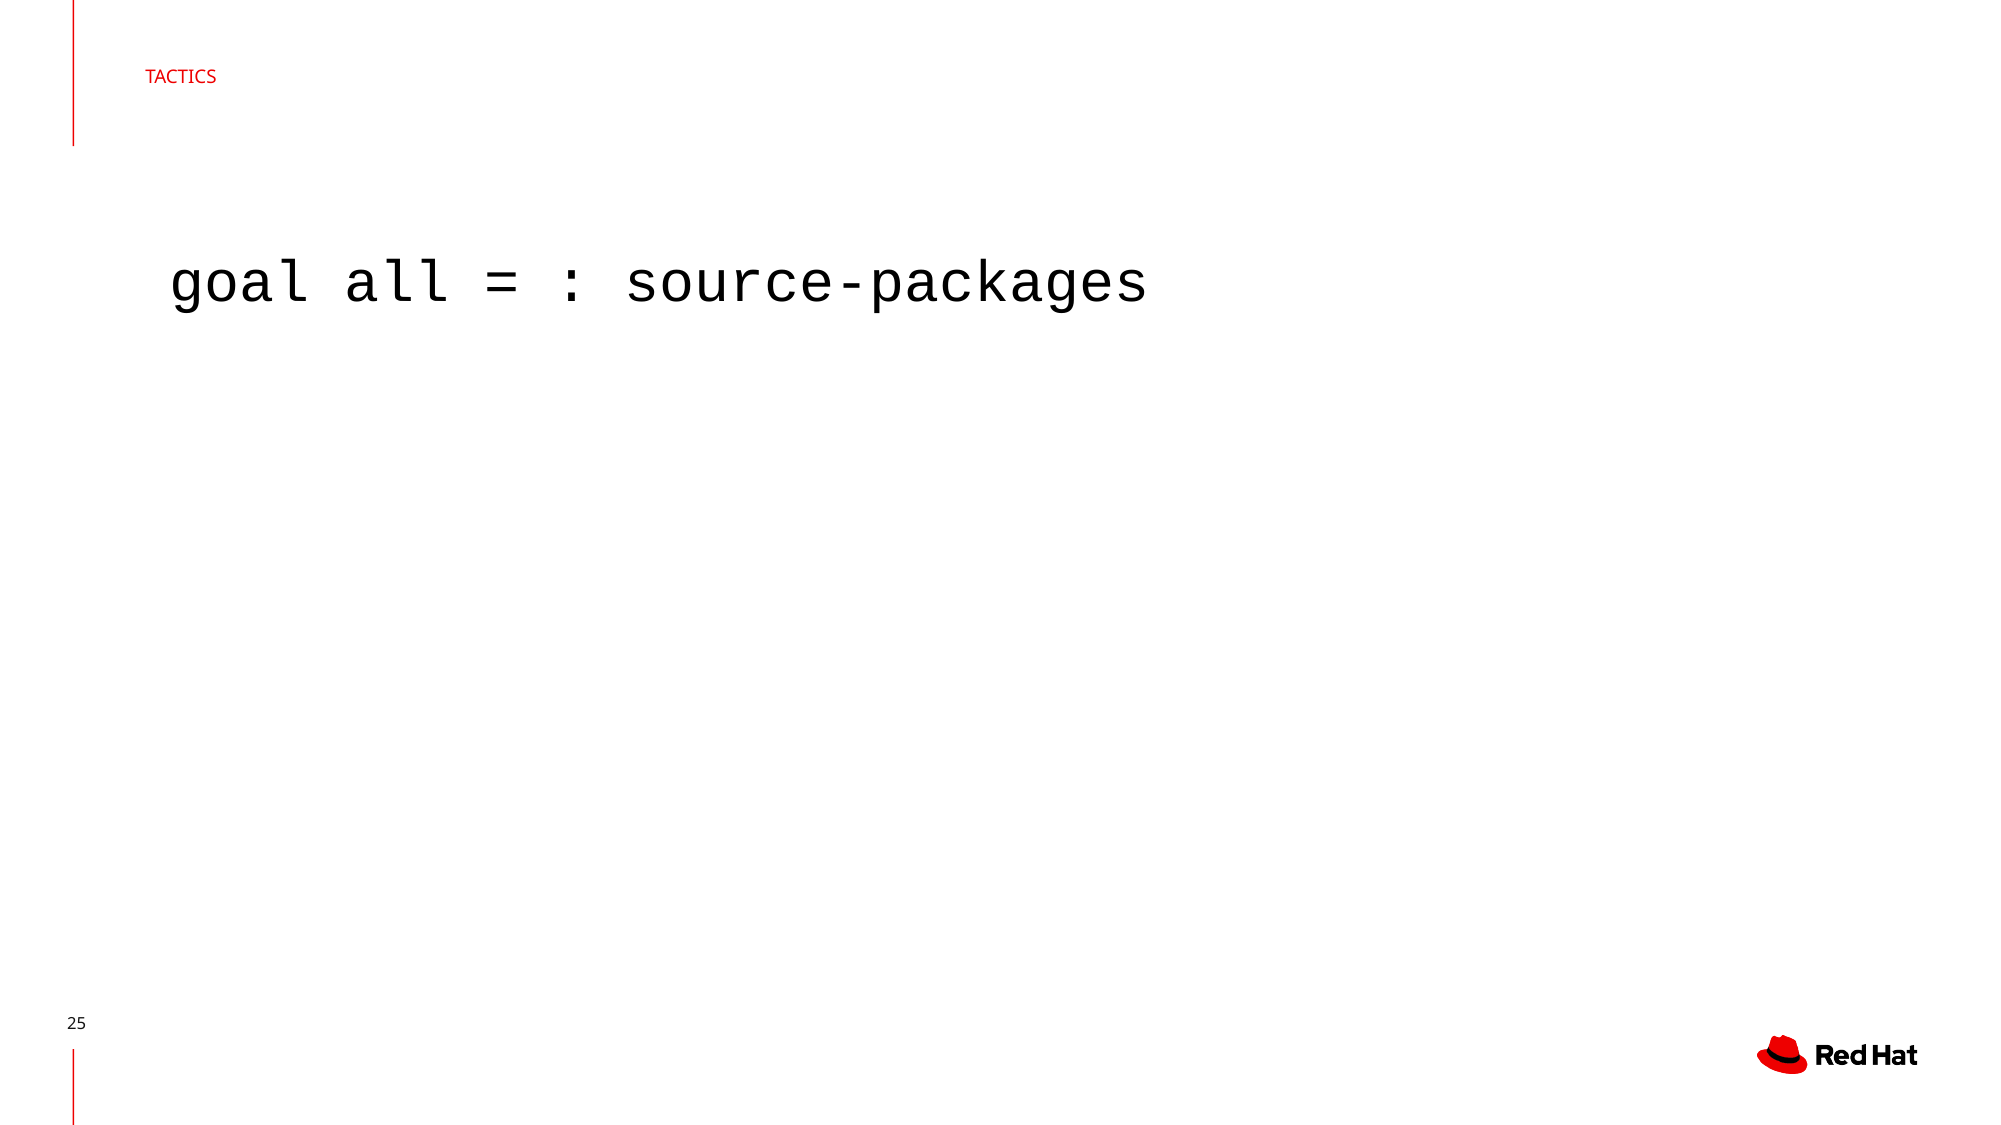

TACTICS
goal all = : source-packages
25